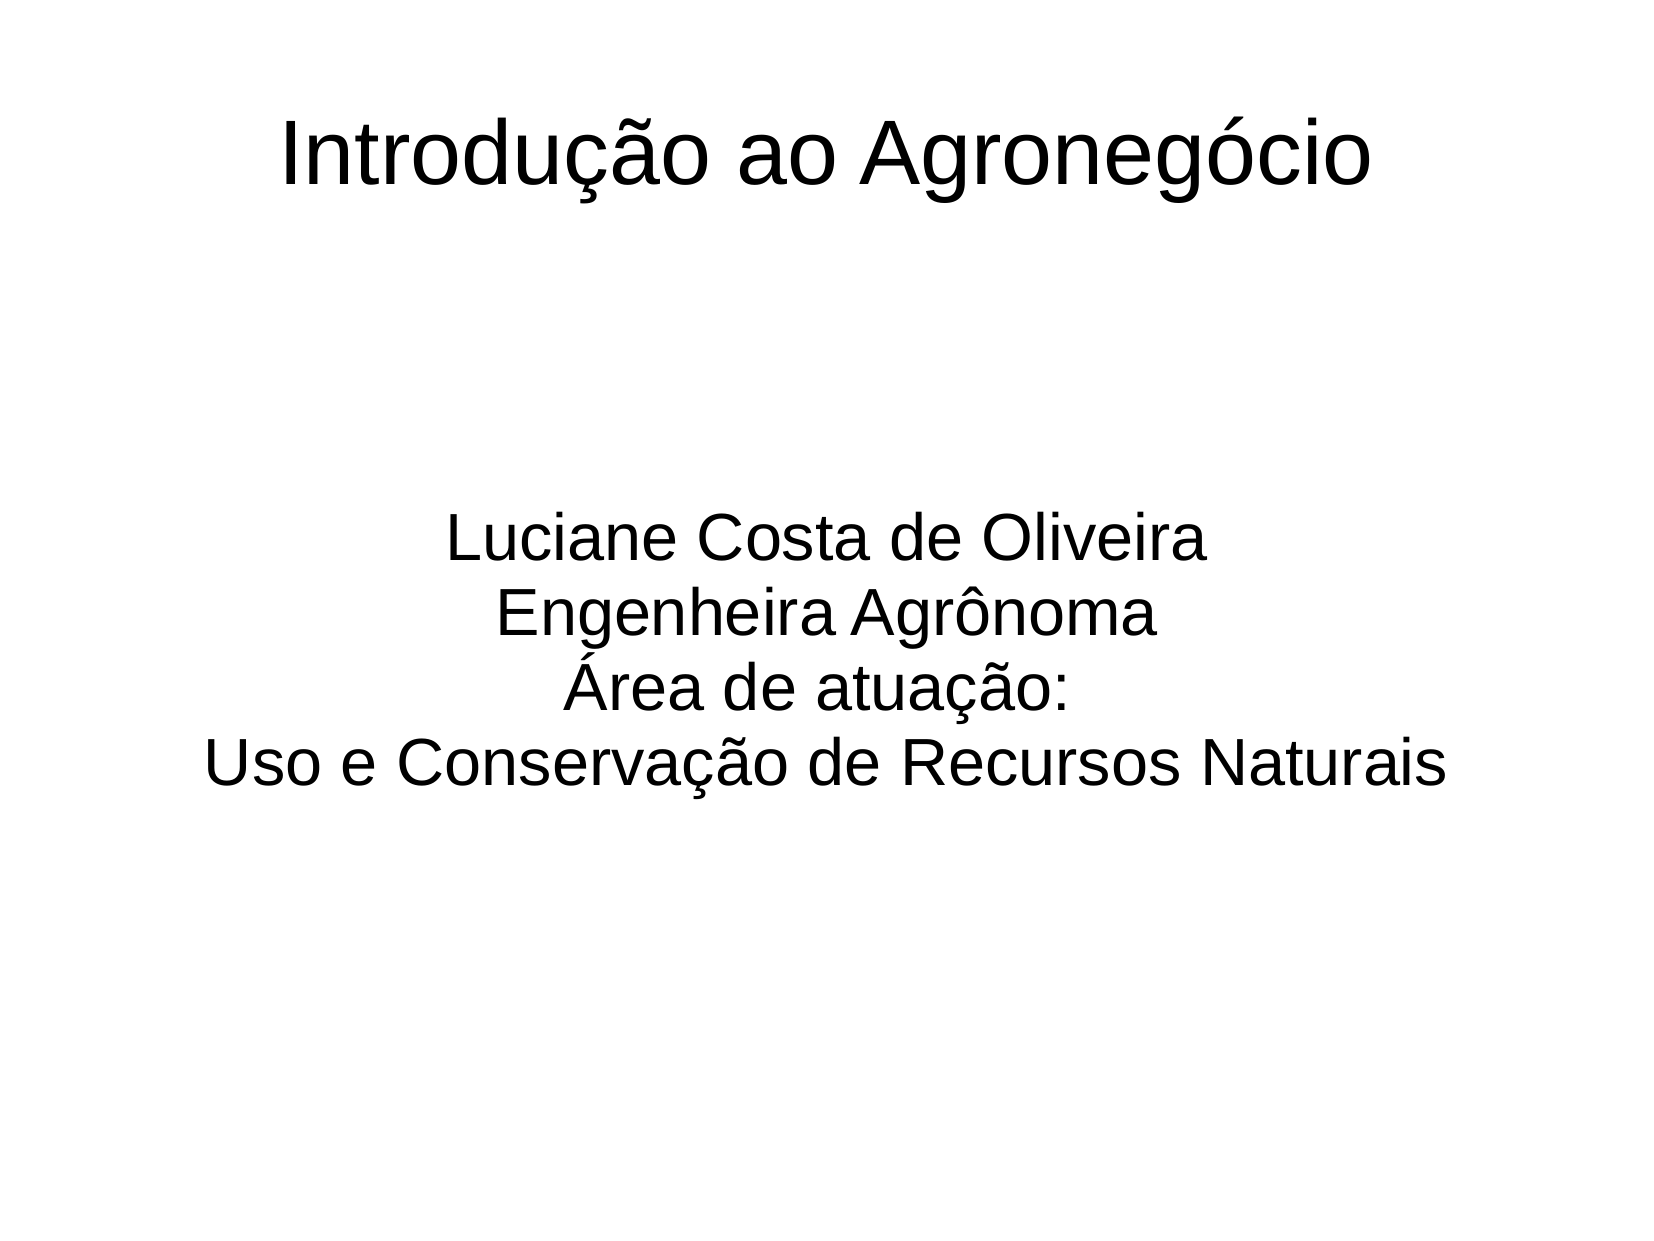

# Introdução ao Agronegócio
Luciane Costa de Oliveira
Engenheira Agrônoma
Área de atuação:
Uso e Conservação de Recursos Naturais